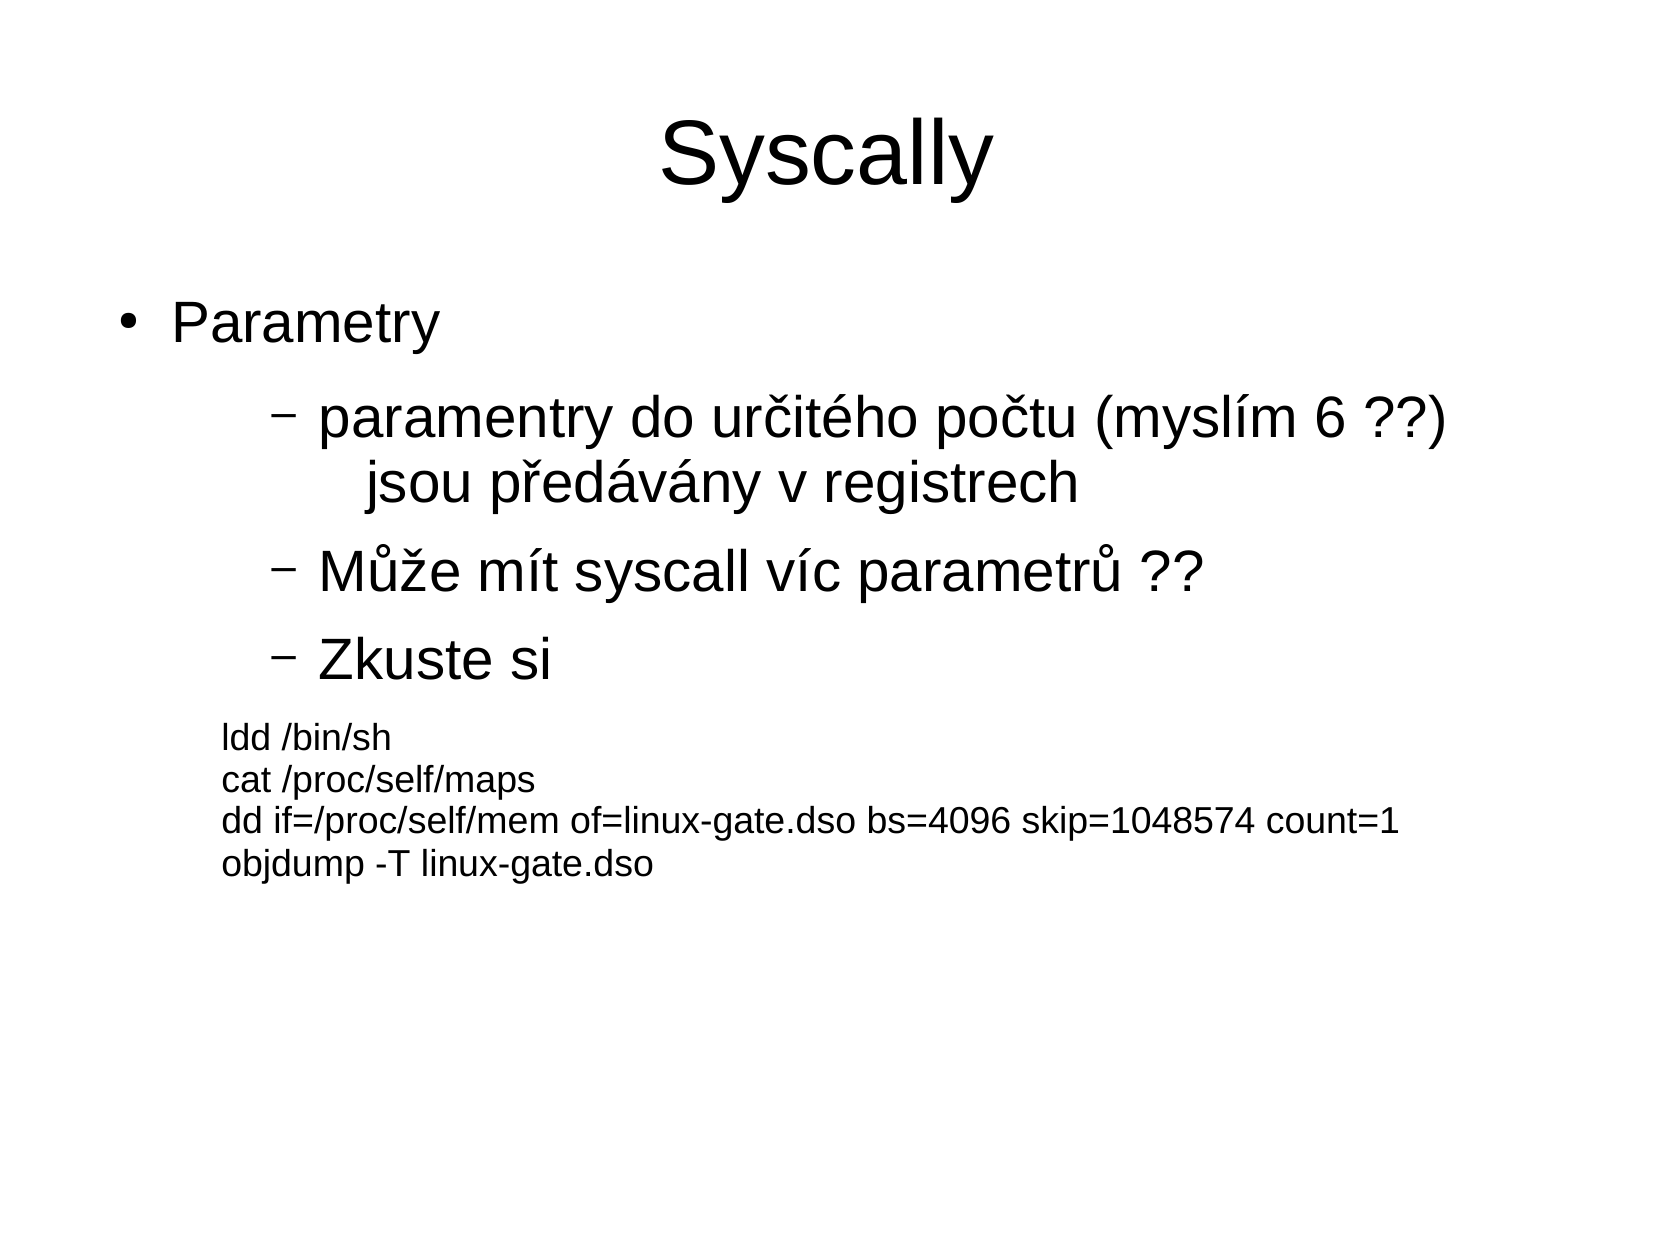

# Syscally
Parametry
paramentry do určitého počtu (myslím 6 ??) jsou předávány v registrech
Může mít syscall víc parametrů ??
Zkuste si
ldd /bin/sh
cat /proc/self/maps
dd if=/proc/self/mem of=linux-gate.dso bs=4096 skip=1048574 count=1
objdump -T linux-gate.dso